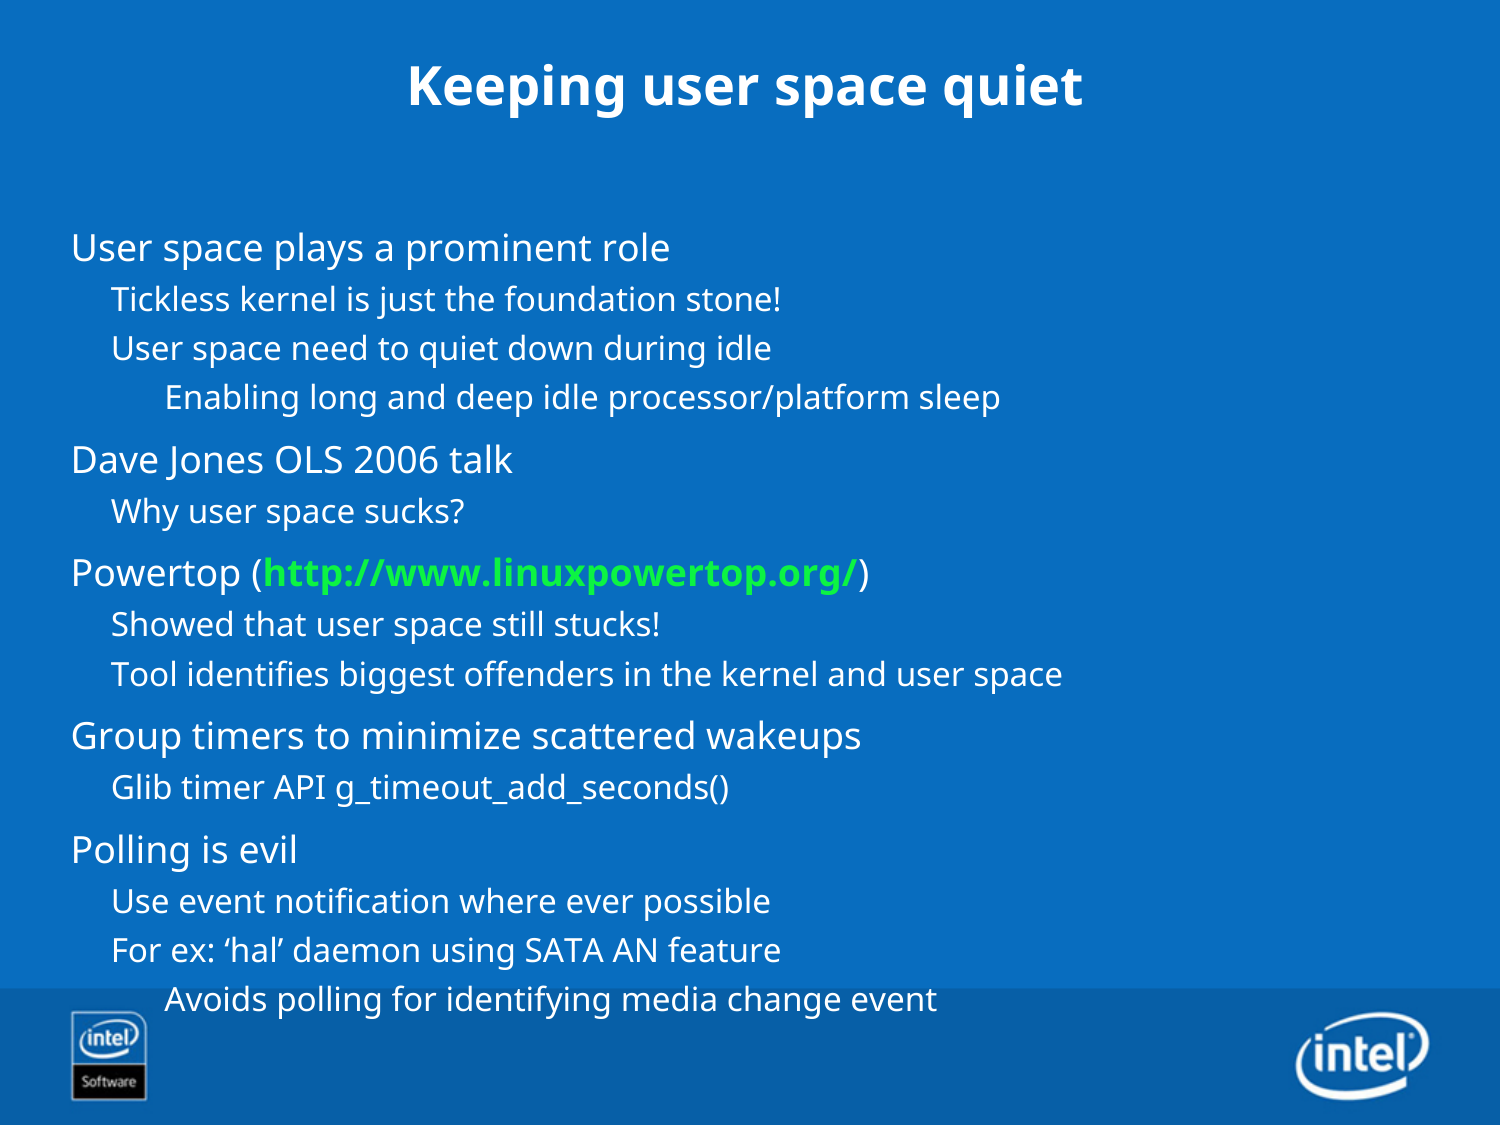

# Keeping user space quiet
User space plays a prominent role
Tickless kernel is just the foundation stone!
User space need to quiet down during idle
Enabling long and deep idle processor/platform sleep
Dave Jones OLS 2006 talk
Why user space sucks?
Powertop (http://www.linuxpowertop.org/)
Showed that user space still stucks!
Tool identifies biggest offenders in the kernel and user space
Group timers to minimize scattered wakeups
Glib timer API g_timeout_add_seconds()
Polling is evil
Use event notification where ever possible
For ex: ‘hal’ daemon using SATA AN feature
Avoids polling for identifying media change event